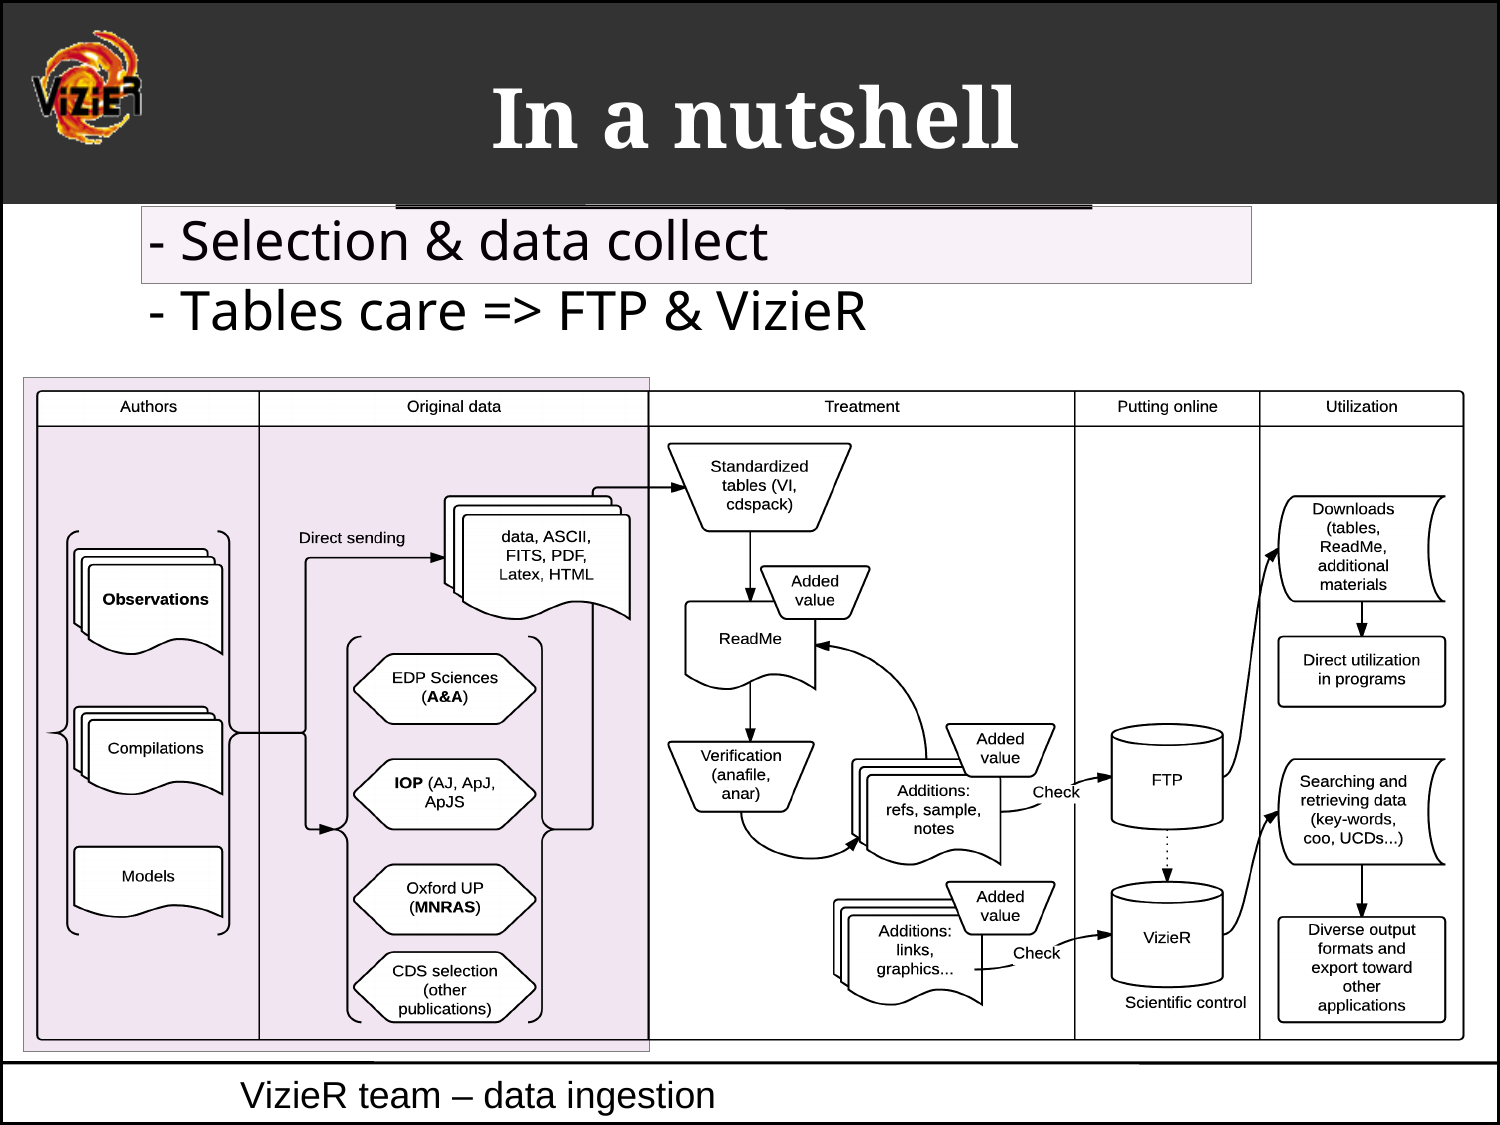

# In a nutshell
- Selection & data collect
- Tables care => FTP & VizieR